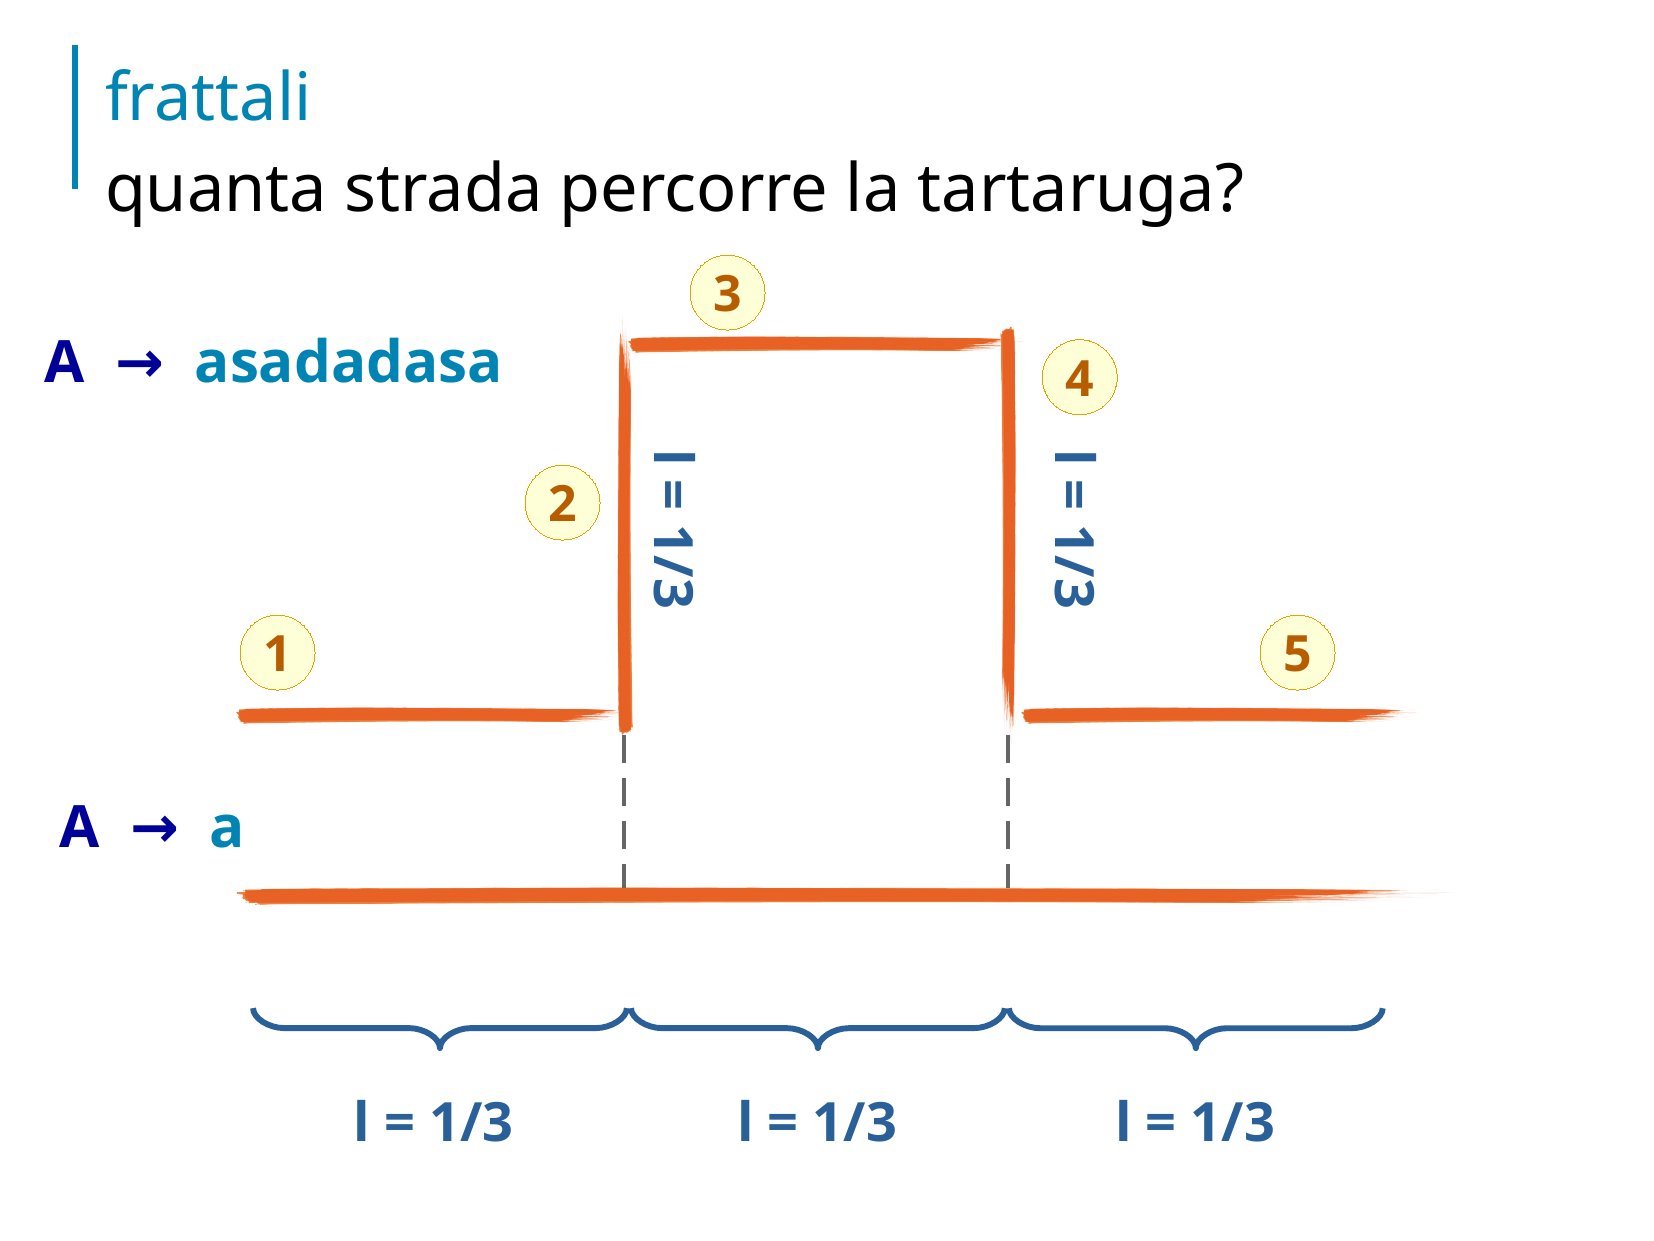

# frattali quanta strada percorre la tartaruga?
3
A → asadadasa
4
2
l = 1/3
l = 1/3
1
5
A → a
l = 1/3
l = 1/3
l = 1/3